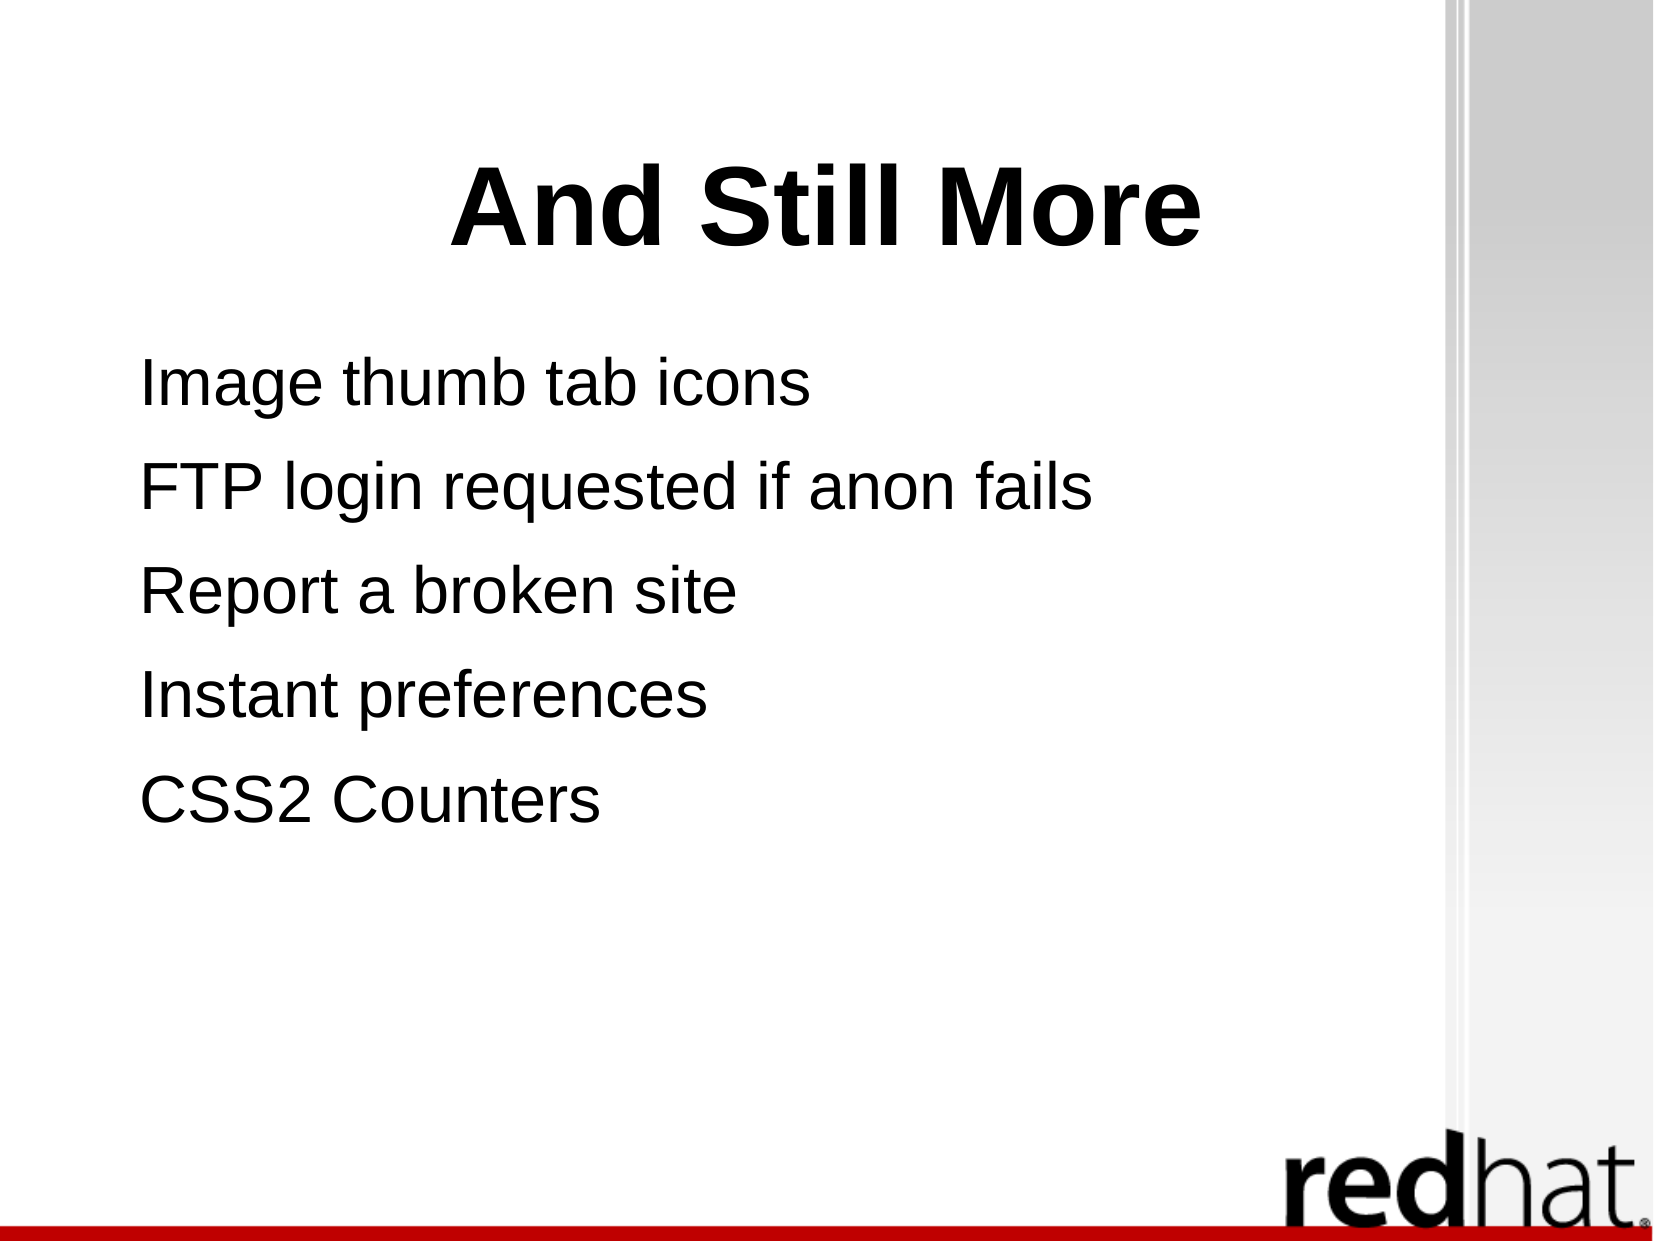

# And Still More
Image thumb tab icons
FTP login requested if anon fails
Report a broken site
Instant preferences
CSS2 Counters